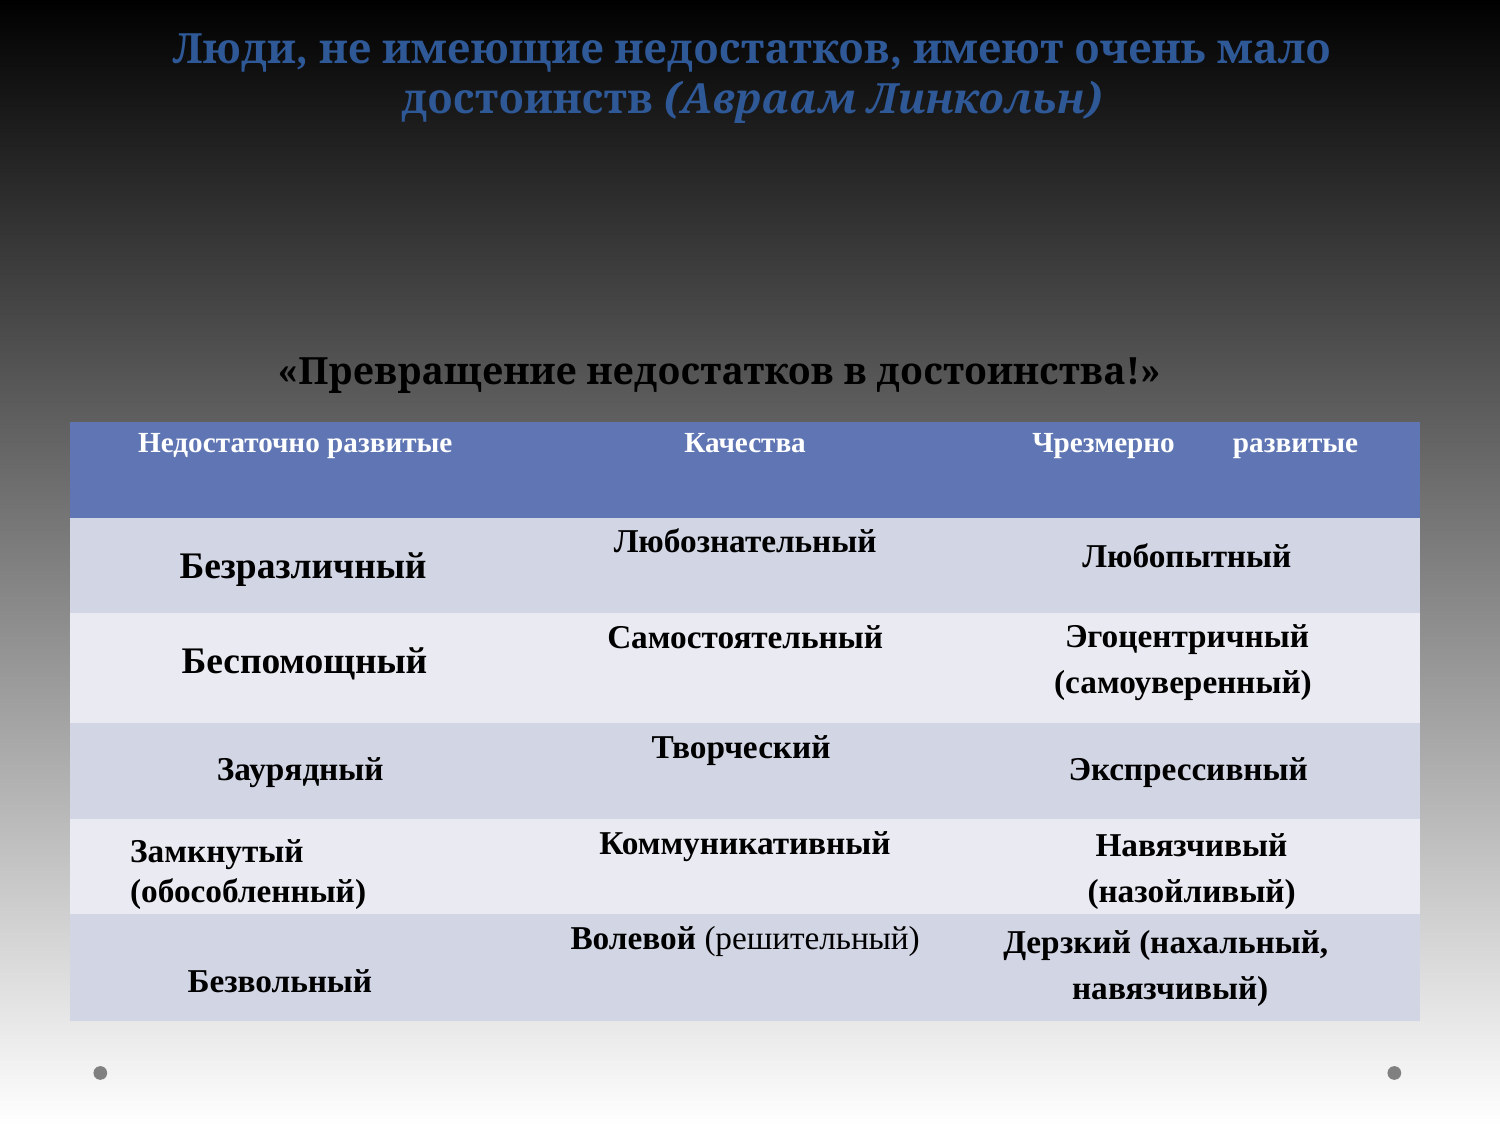

# Люди, не имеющие недостатков, имеют очень мало достоинств (Авраам Линкольн)
 «Превращение недостатков в достоинства!»
| Недостаточно развитые | Качества | Чрезмерно развитые |
| --- | --- | --- |
| | Любознательный | |
| | Самостоятельный | |
| | Творческий | |
| | Коммуникативный | |
| | Волевой (решительный) | |
Безразличный
Любопытный
Эгоцентричный (самоуверенный)
Беспомощный
Заурядный
Экспрессивный
Навязчивый (назойливый)
Замкнутый (обособленный)
Дерзкий (нахальный, навязчивый)
Безвольный